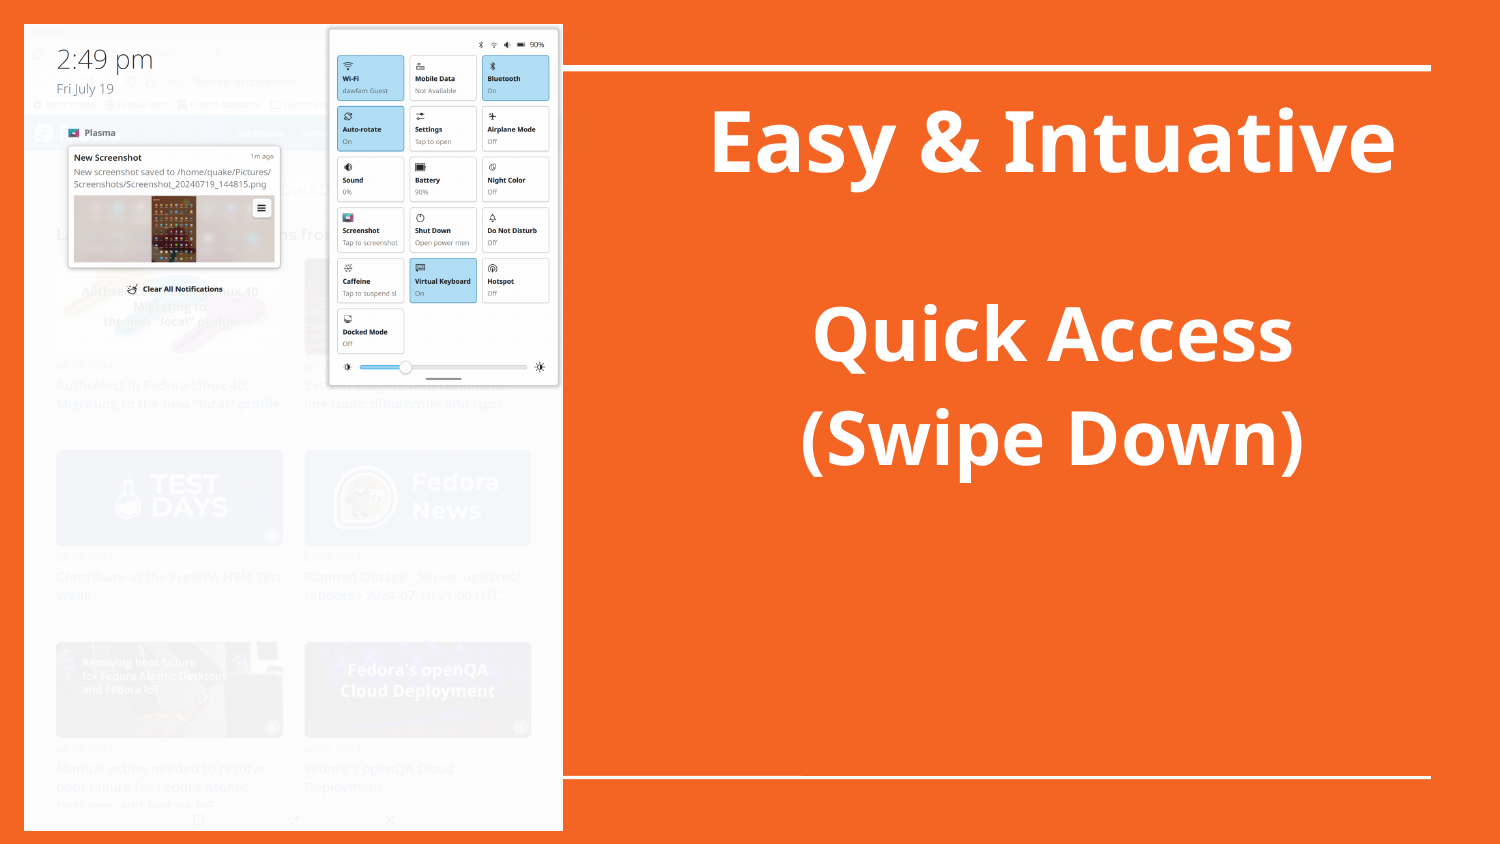

# Easy & Intuative
Quick Access
(Swipe Down)